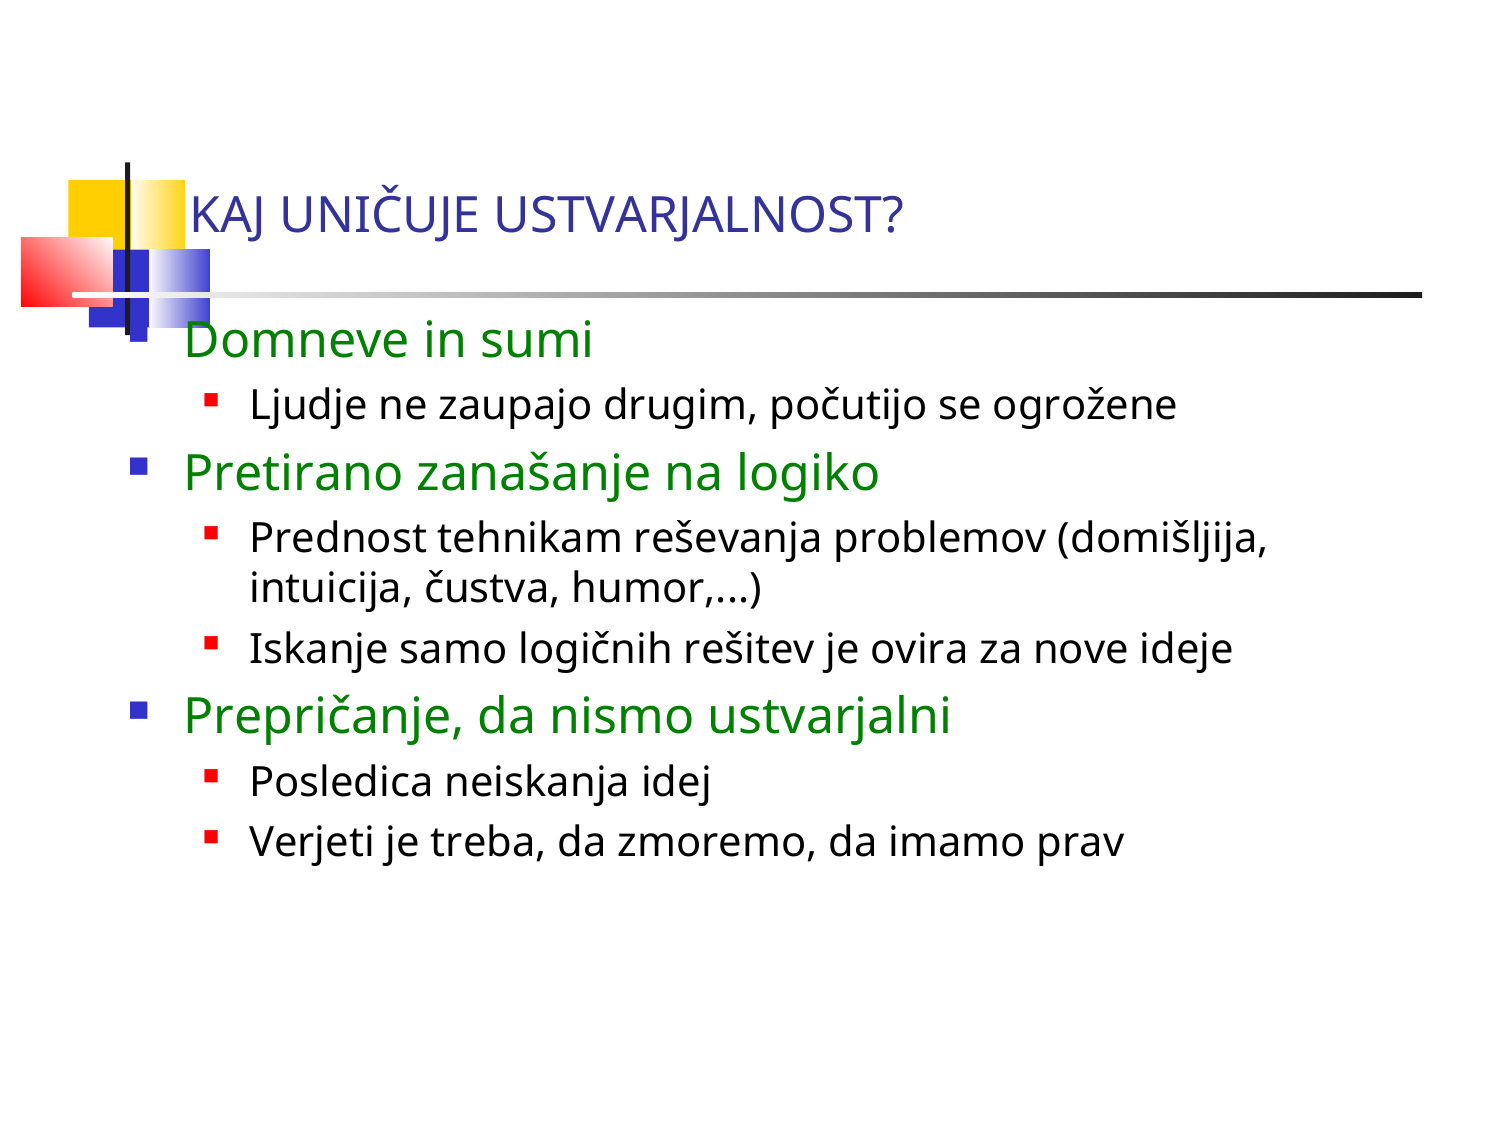

# KAJ UNIČUJE USTVARJALNOST?
Domneve in sumi
Ljudje ne zaupajo drugim, počutijo se ogrožene
Pretirano zanašanje na logiko
Prednost tehnikam reševanja problemov (domišljija, intuicija, čustva, humor,...)
Iskanje samo logičnih rešitev je ovira za nove ideje
Prepričanje, da nismo ustvarjalni
Posledica neiskanja idej
Verjeti je treba, da zmoremo, da imamo prav